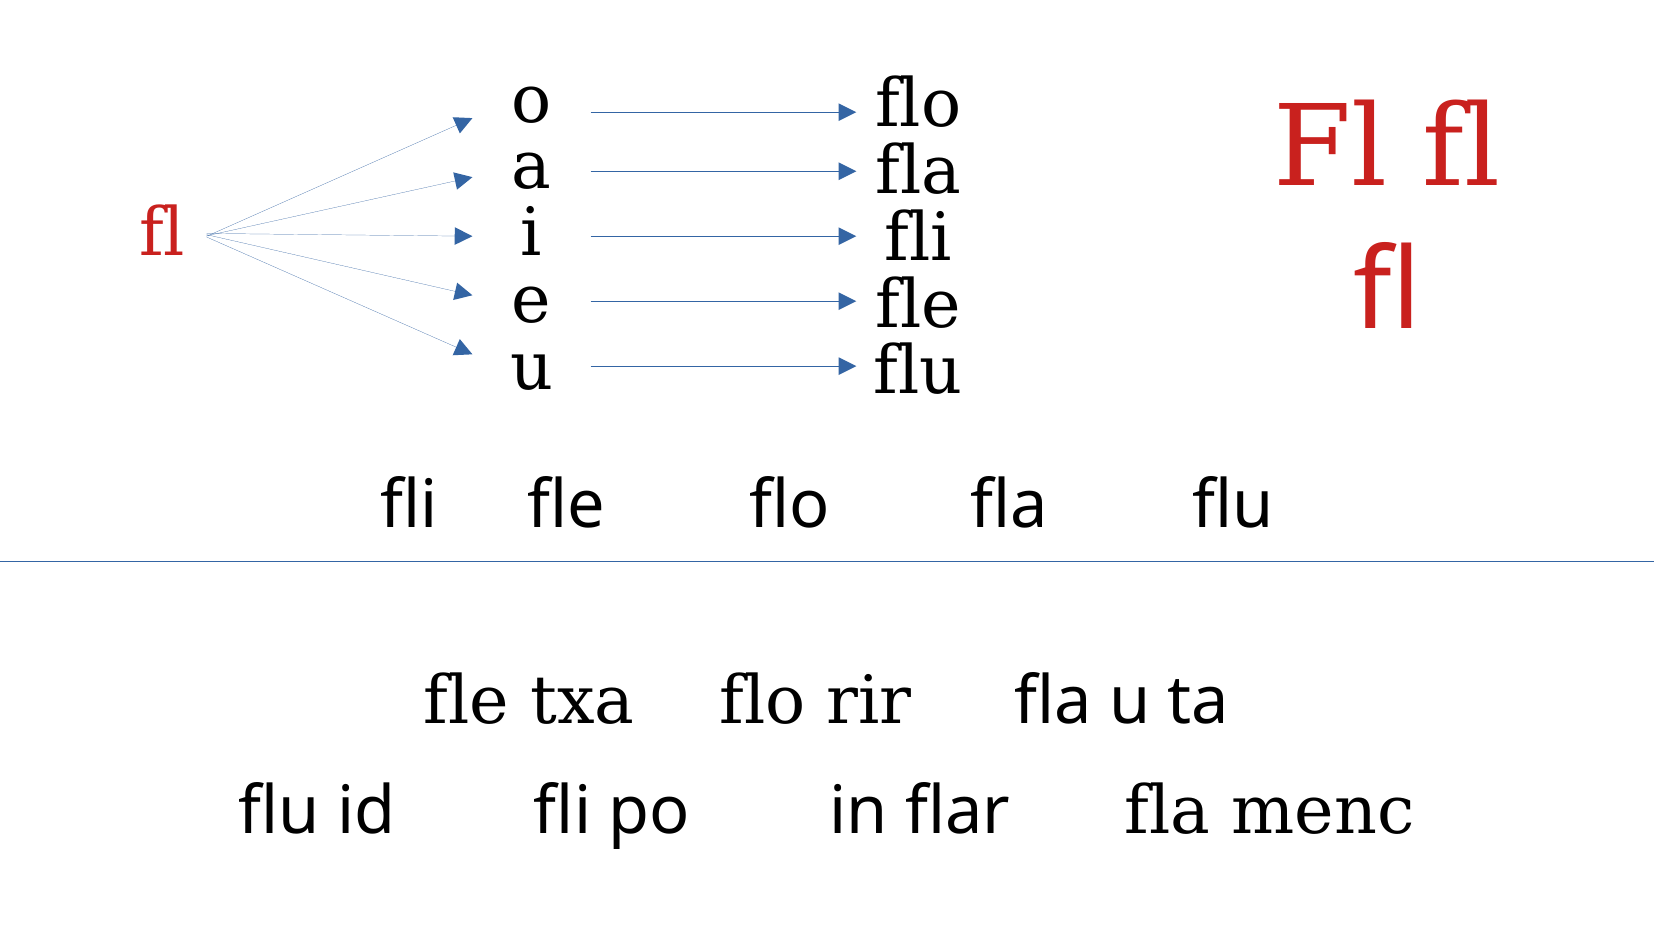

fl
flo
fla
fli
fle
flu
o
a
i
e
u
Fl fl
fl
fli		fle		flo		fla		flu
fle txa		flo rir		fla u ta
flu id		fli po		in flar		fla menc